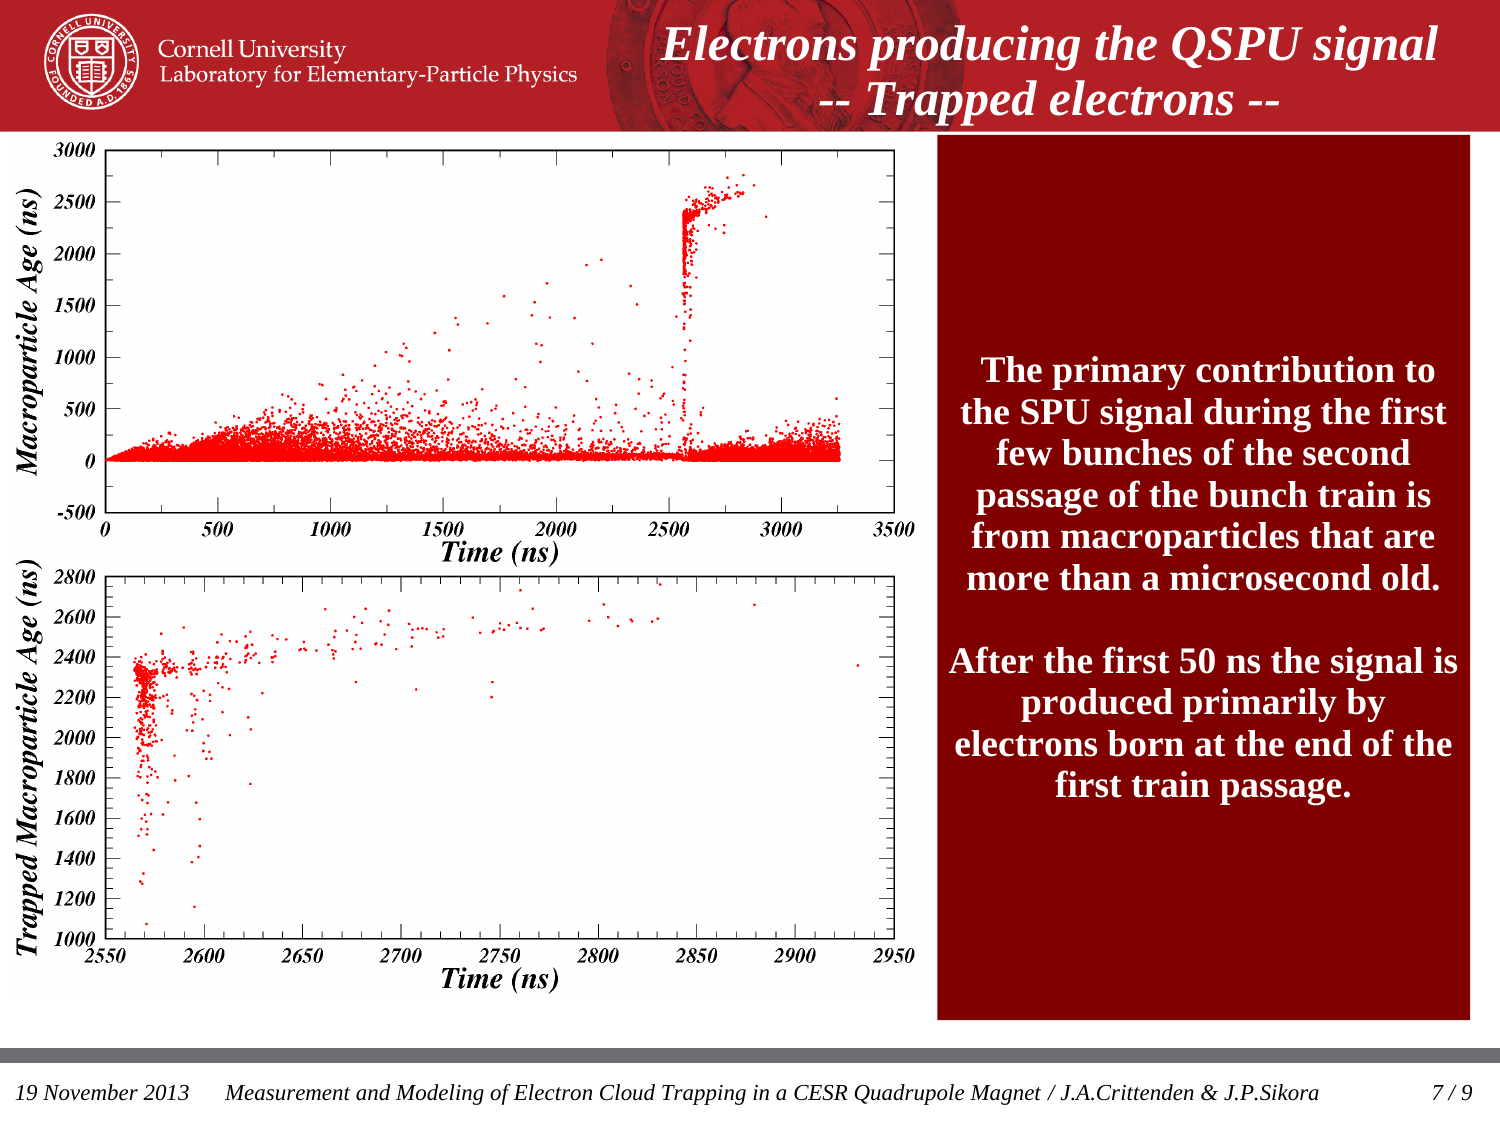

# Electrons producing the QSPU signal -- Trapped electrons --
 The primary contribution to the SPU signal during the first few bunches of the second passage of the bunch train is from macroparticles that are more than a microsecond old.
After the first 50 ns the signal is produced primarily by electrons born at the end of the first train passage.